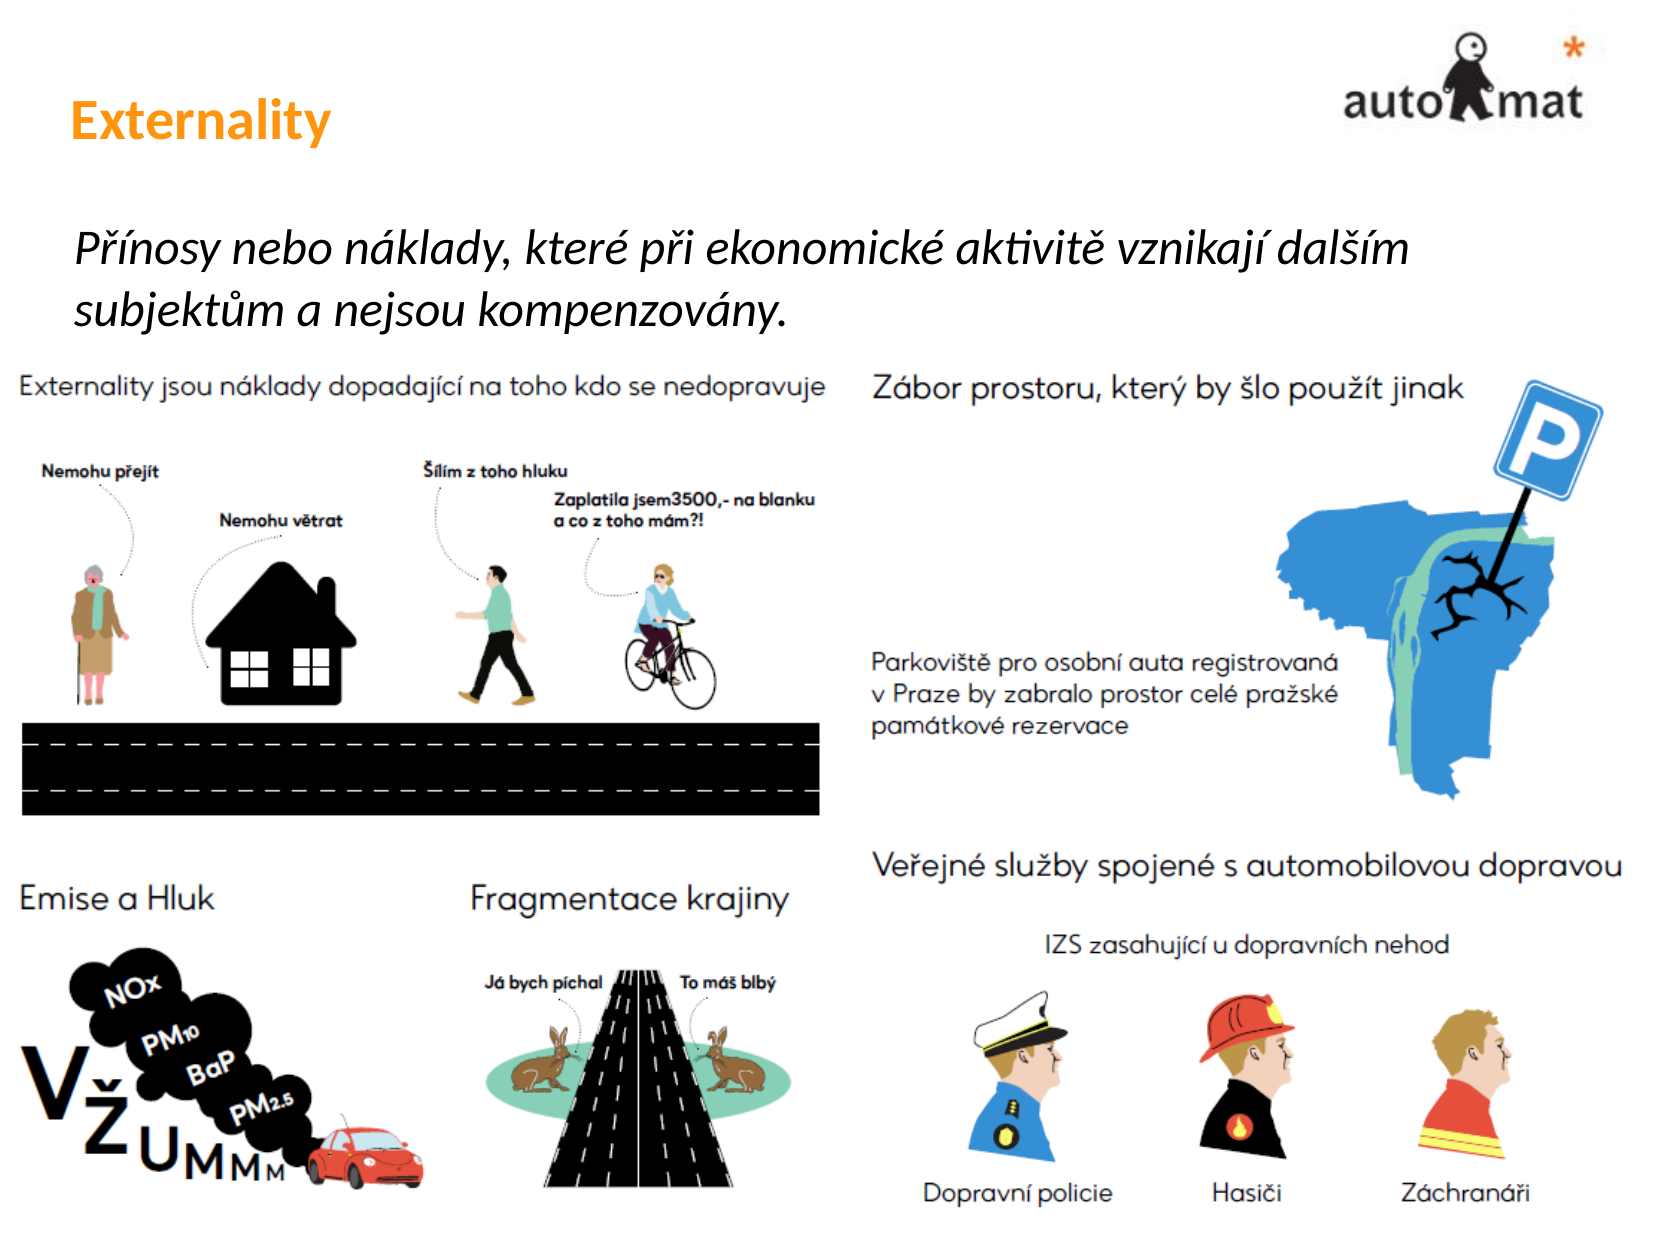

Externality
Přínosy nebo náklady, které při ekonomické aktivitě vznikají dalším subjektům a nejsou kompenzovány.